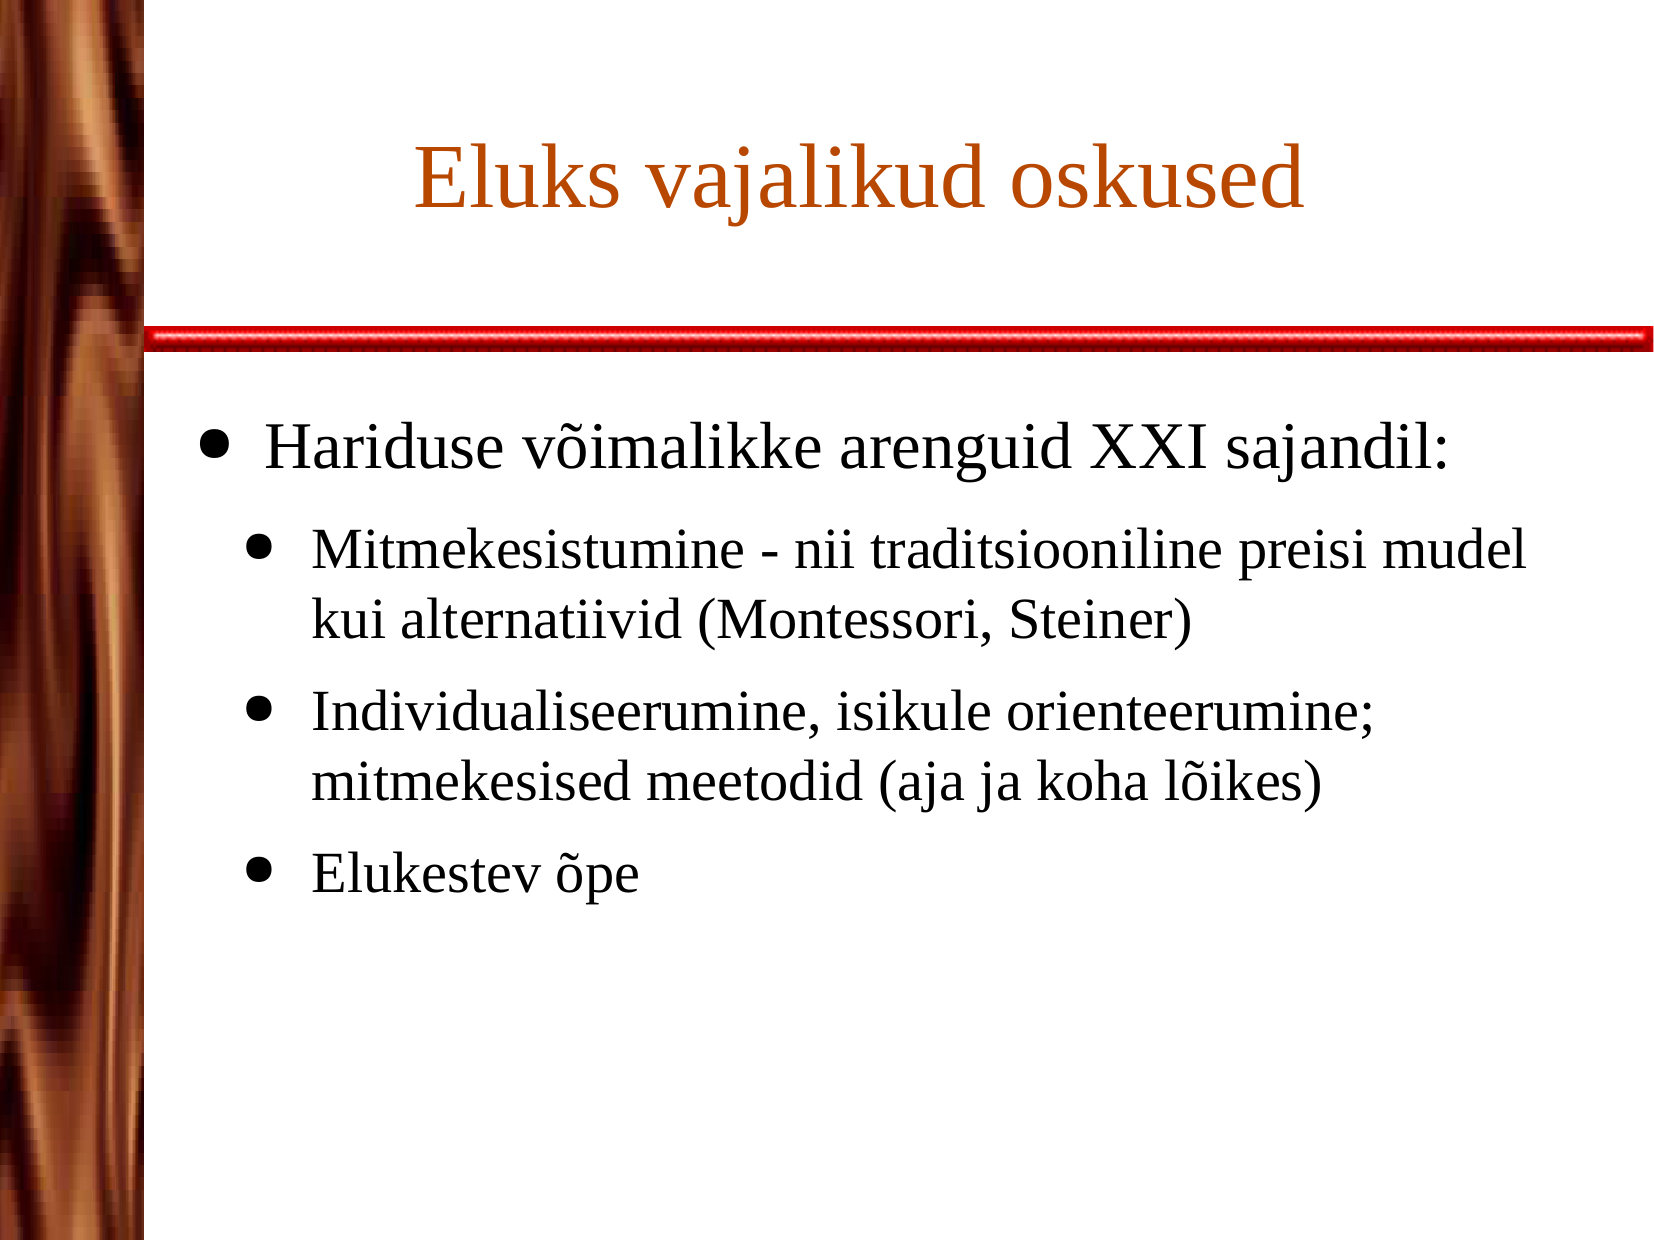

# Eluks vajalikud oskused
Hariduse võimalikke arenguid XXI sajandil:
Mitmekesistumine - nii traditsiooniline preisi mudel kui alternatiivid (Montessori, Steiner)
Individualiseerumine, isikule orienteerumine; mitmekesised meetodid (aja ja koha lõikes)
Elukestev õpe